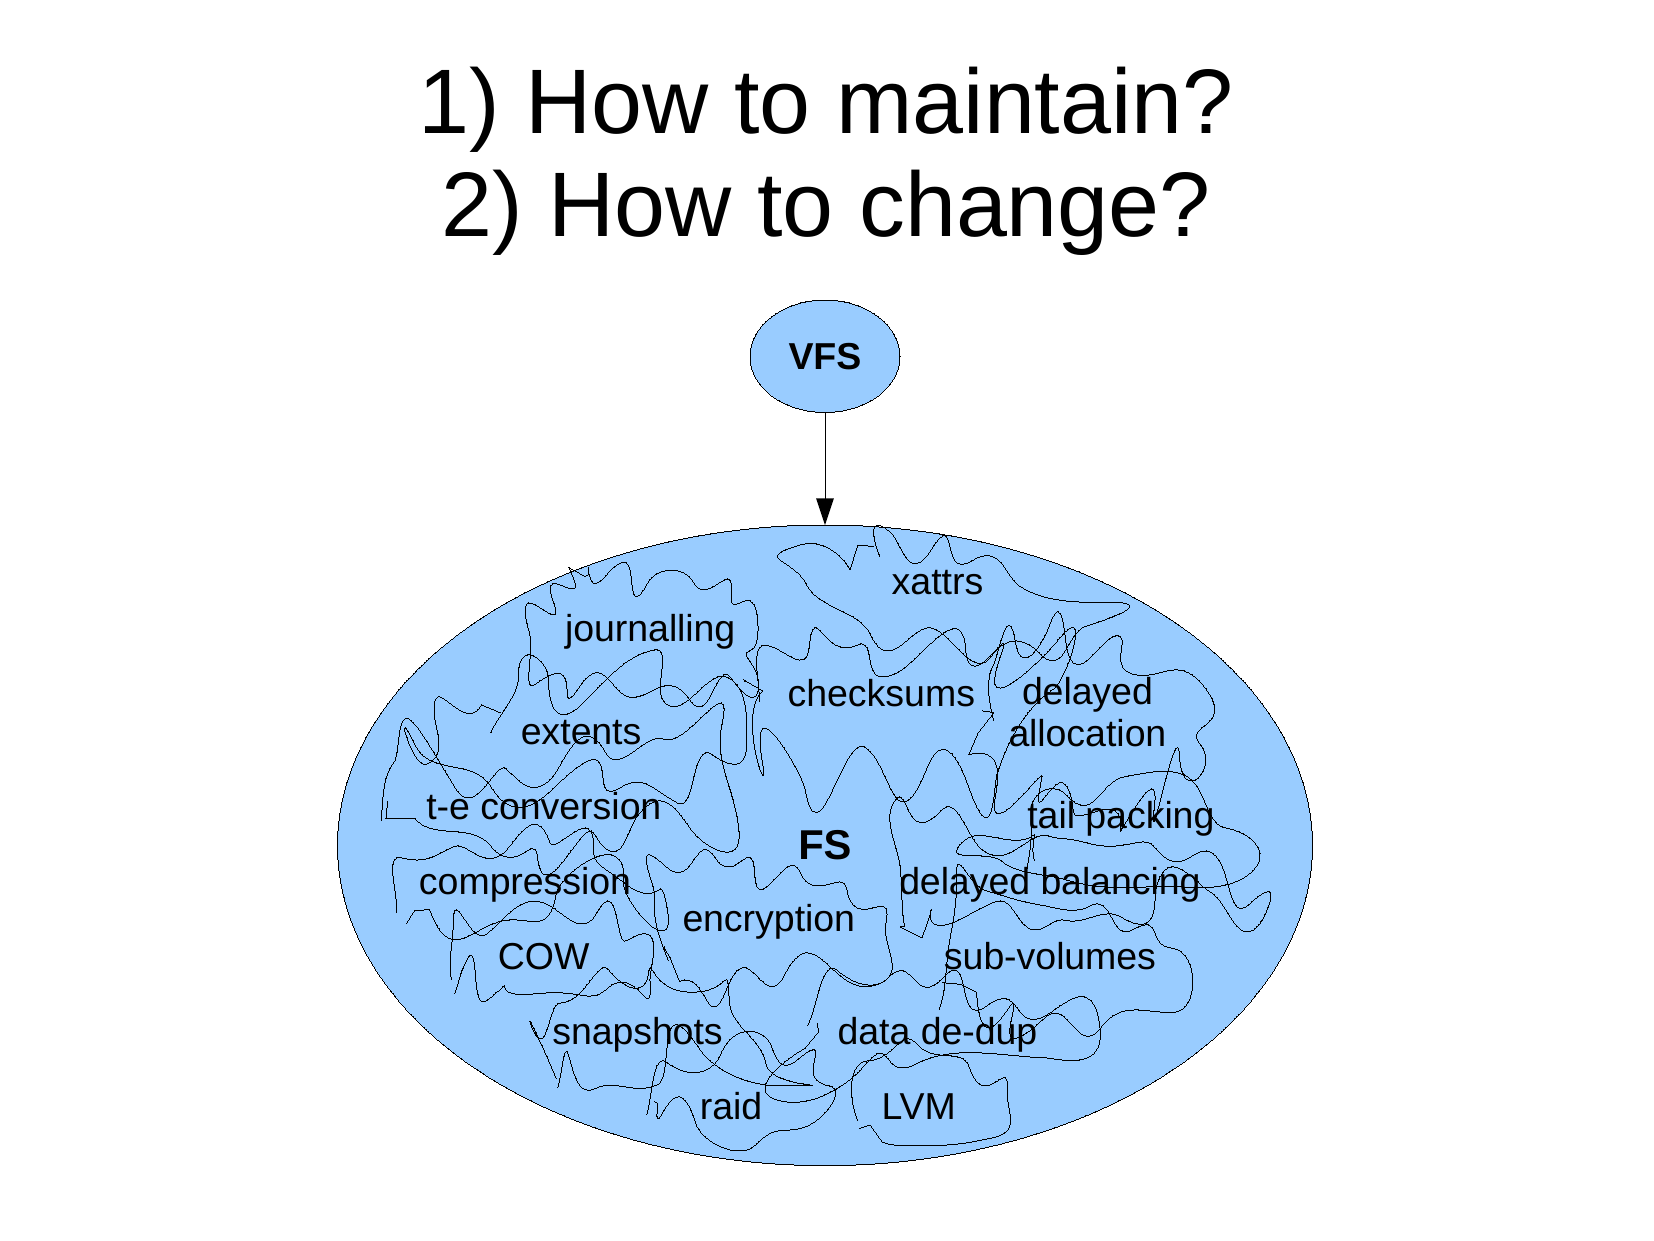

# 1) How to maintain? 2) How to change?
VFS
FS
xattrs
journalling
checksums
delayed
allocation
extents
t-e conversion
tail packing
compression
delayed balancing
encryption
COW
sub-volumes
snapshots
data de-dup
raid
LVM